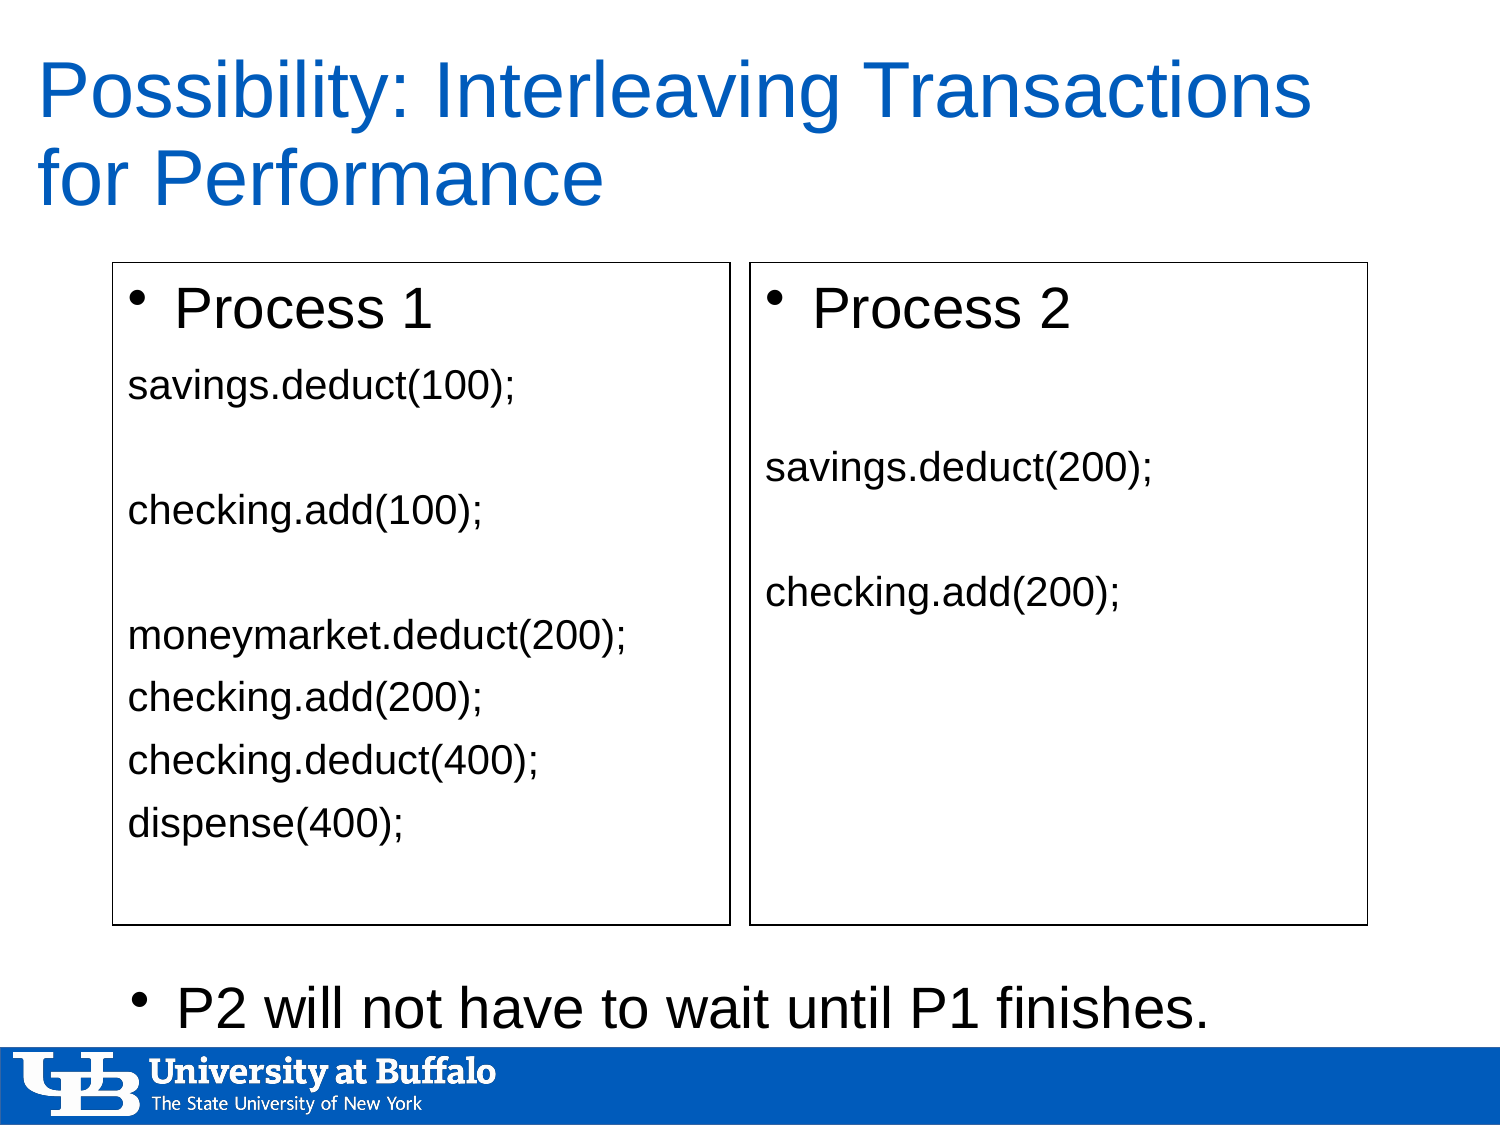

# Possibility: Interleaving Transactions for Performance
Process 1
savings.deduct(100);
checking.add(100);
moneymarket.deduct(200);
checking.add(200);
checking.deduct(400);
dispense(400);
Process 2
savings.deduct(200);
checking.add(200);
P2 will not have to wait until P1 finishes.